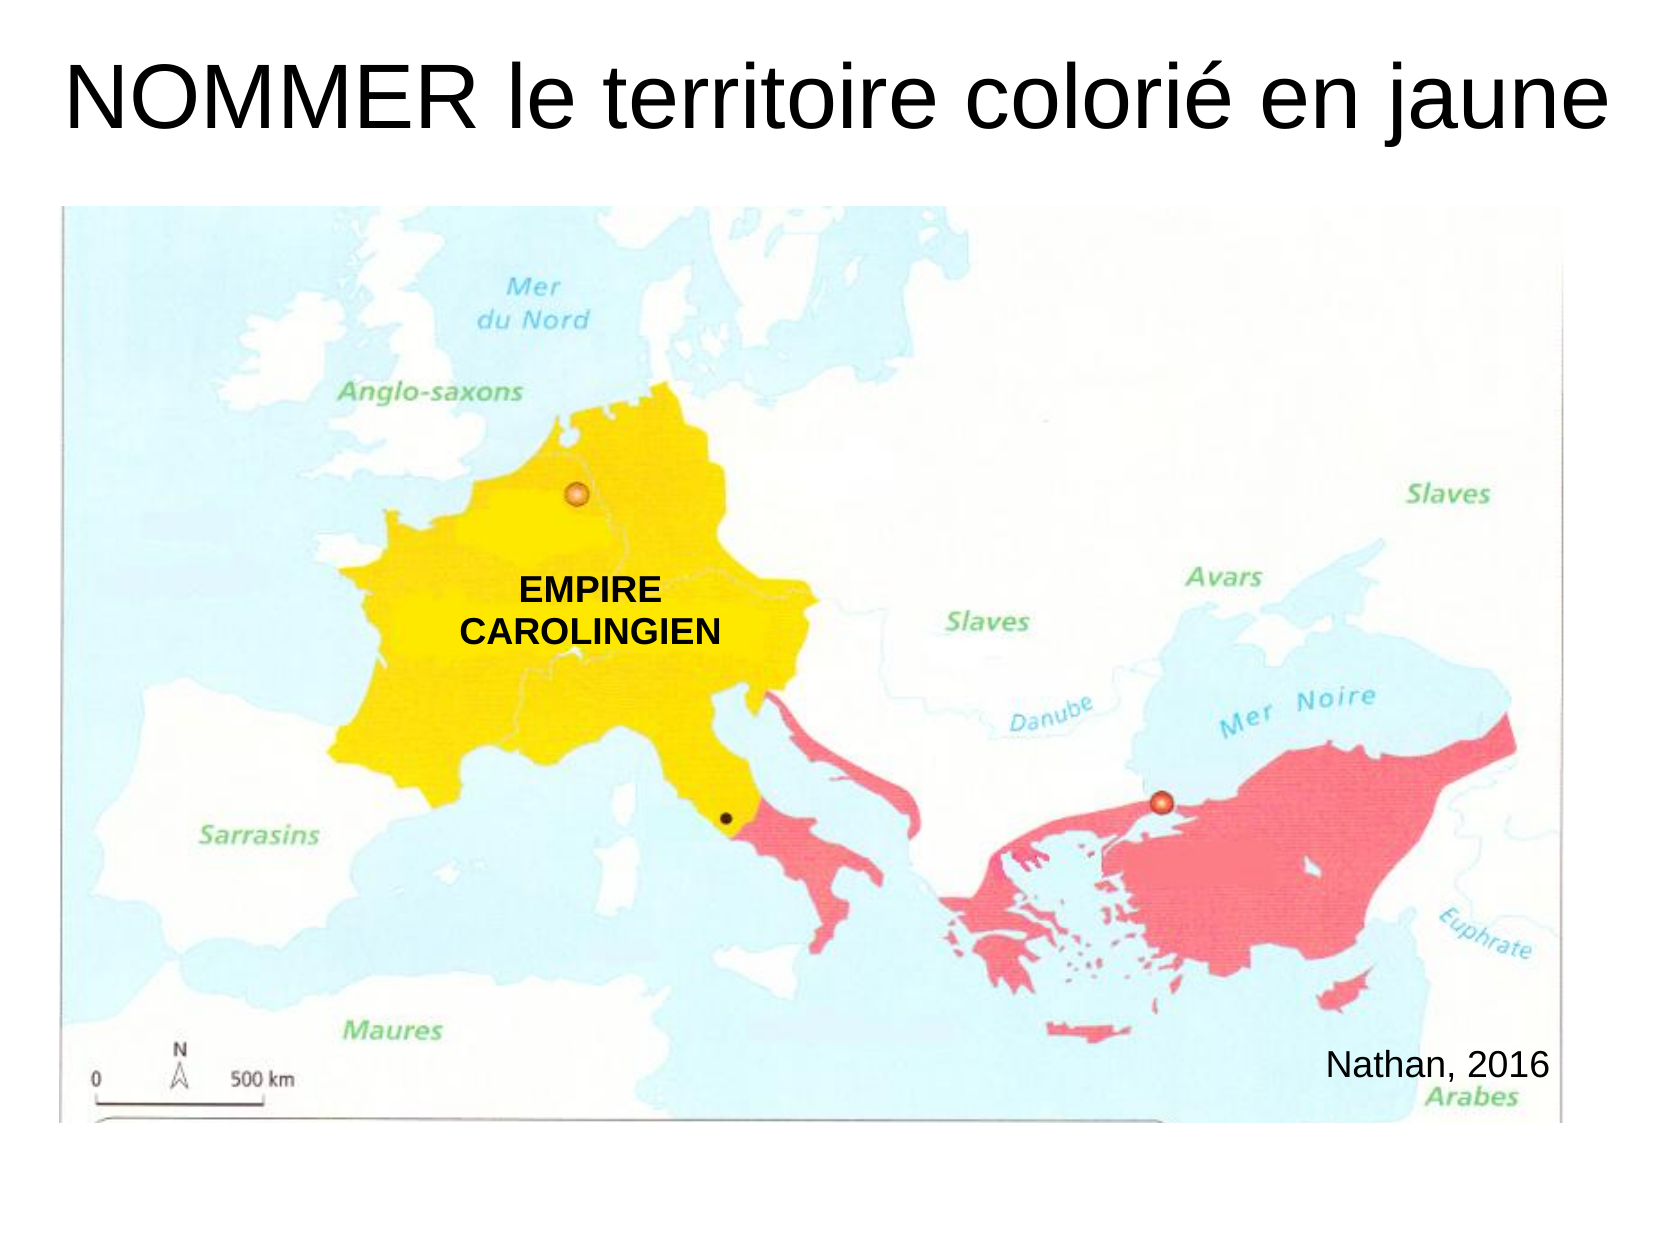

# NOMMER le territoire colorié en jaune
EMPIRE CAROLINGIEN
Nathan, 2016